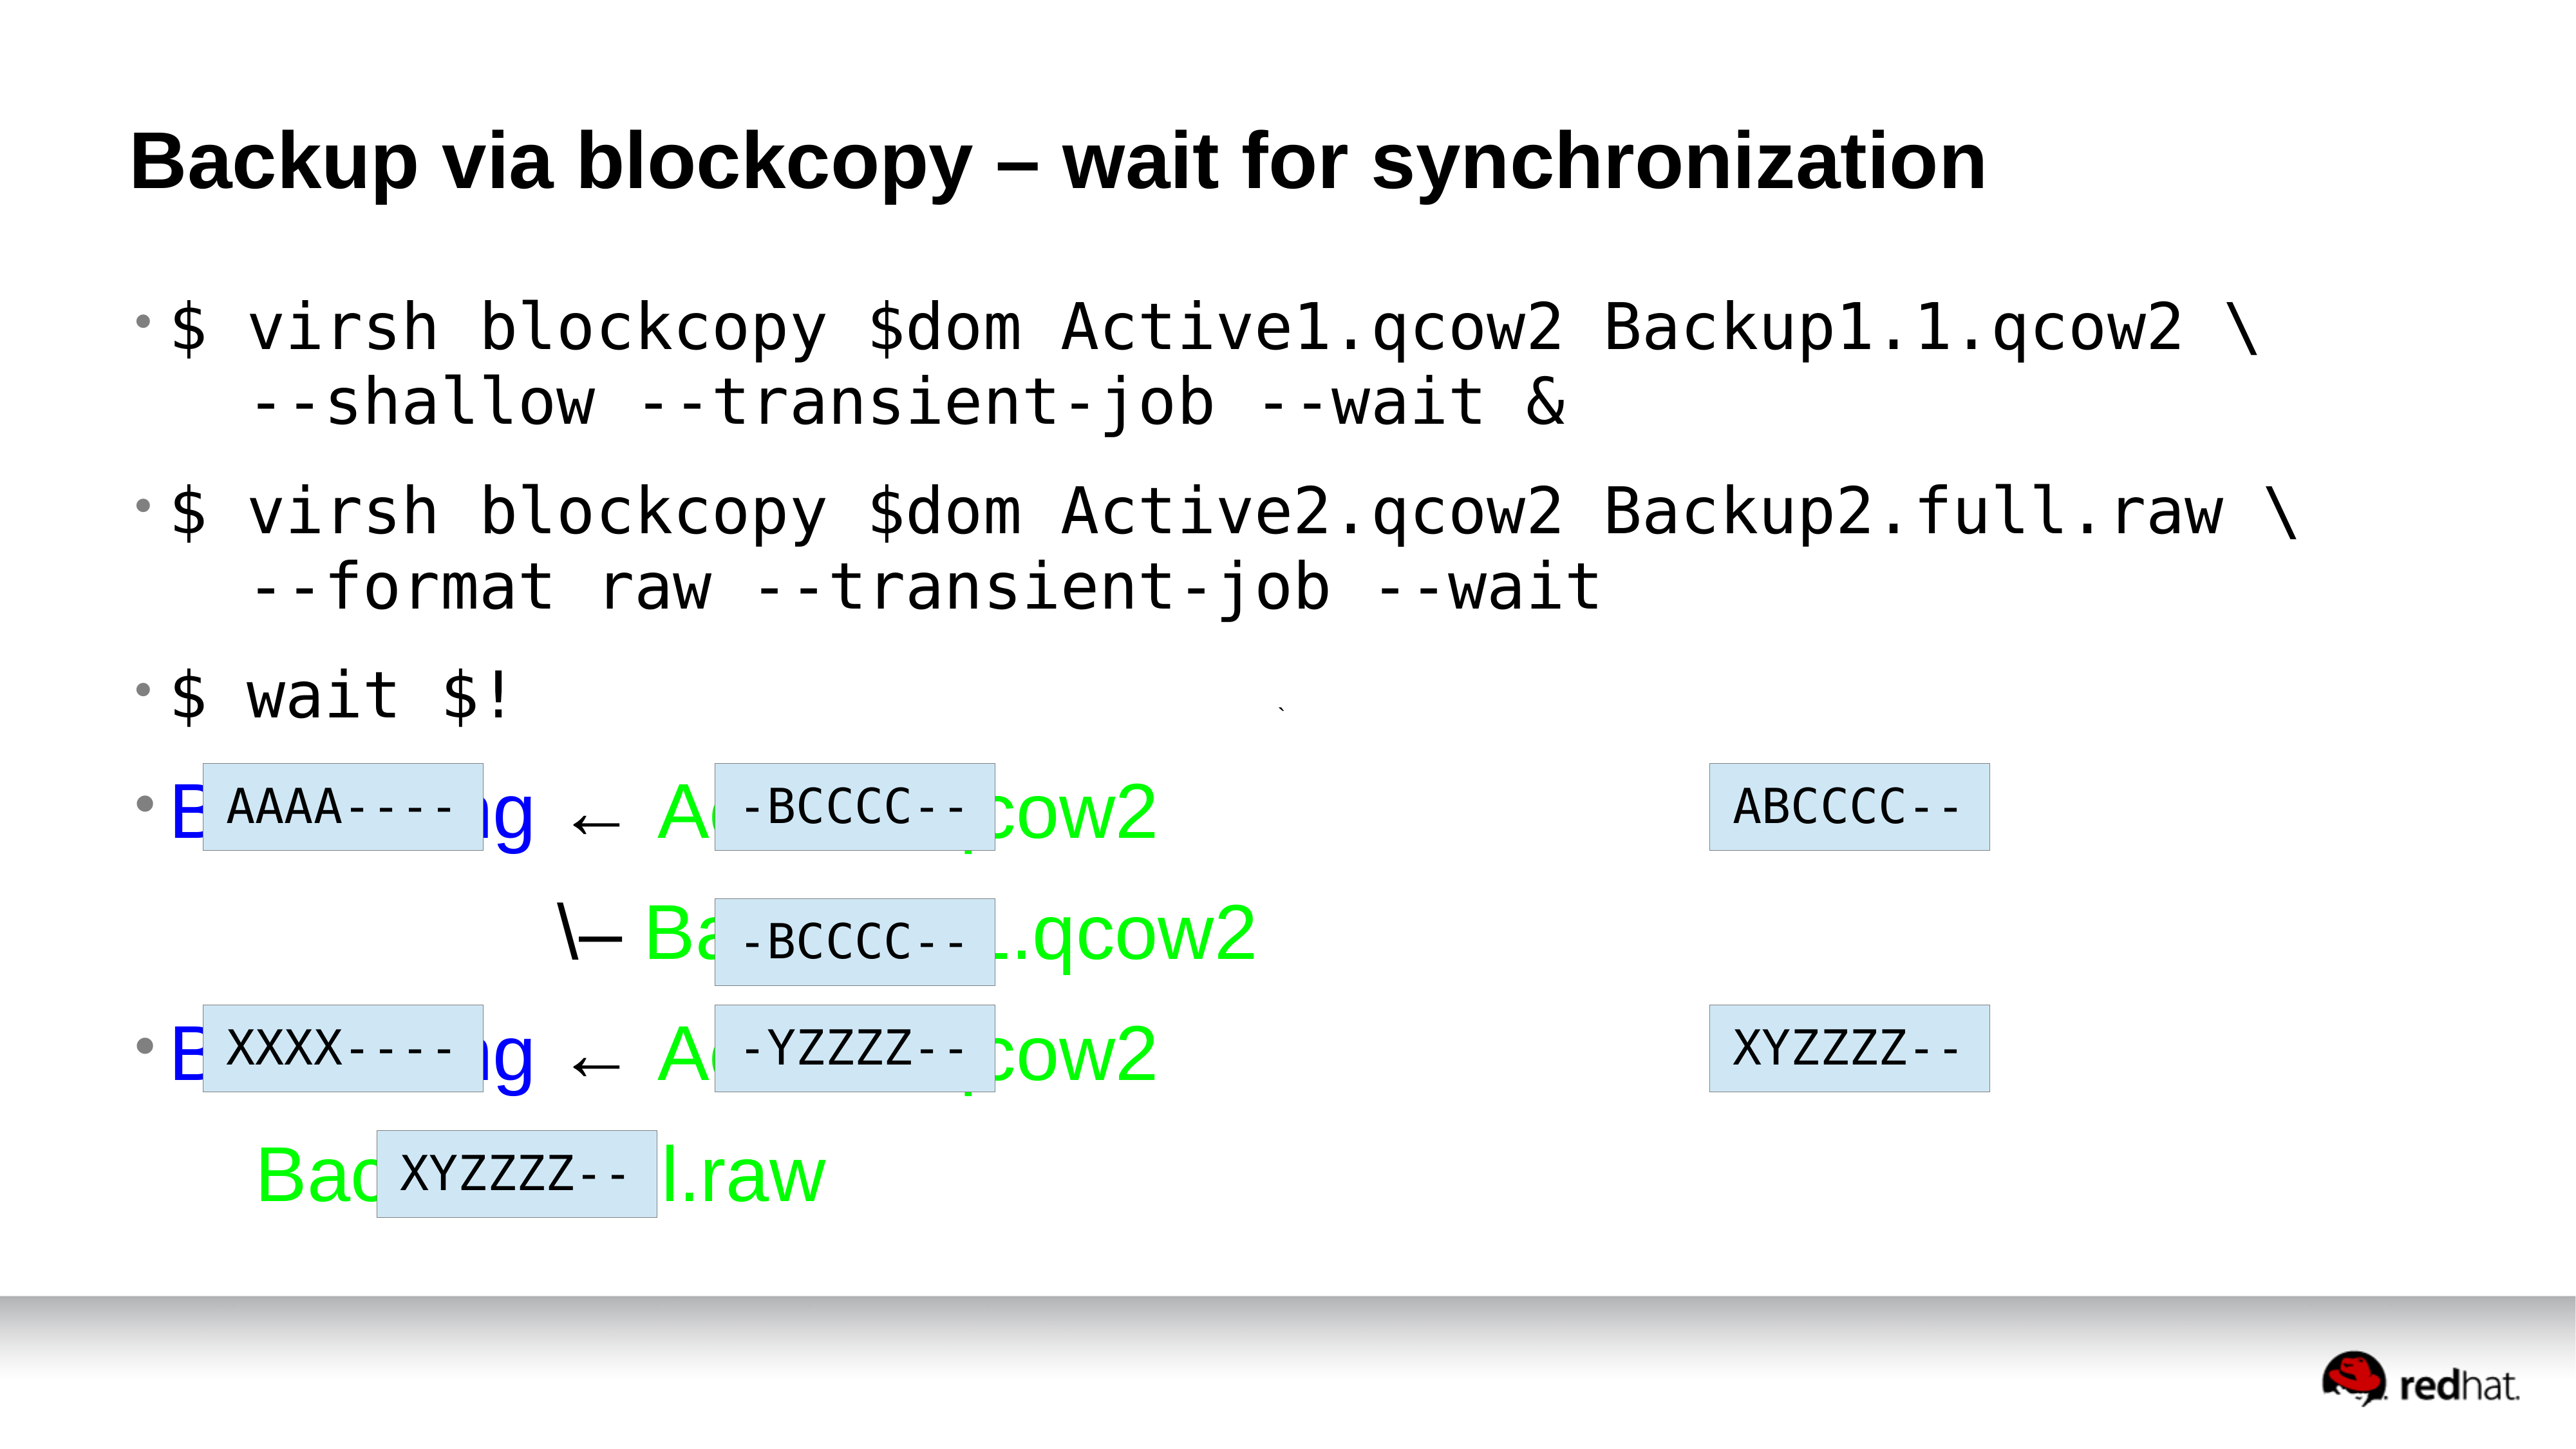

`
# Backup via blockcopy – wait for synchronization
$ virsh blockcopy $dom Active1.qcow2 Backup1.1.qcow2 \
 --shallow --transient-job --wait &
$ virsh blockcopy $dom Active2.qcow2 Backup2.full.raw \
 --format raw --transient-job --wait
$ wait $!
Base1.img ← Active1.qcow2
 \– Backup1.1.qcow2
Base2.img ← Active2.qcow2
 Backup2.full.raw
AAAA----
-BBBB---
-BCCCC--
ABBBB---
ABCCCC--
--------
-BB-----
-BCCCC--
XXXX----
-YYYY---
-YZZZZ--
XYYYY---
XYZZZZ--
--------
XY------
XYZZZZ--